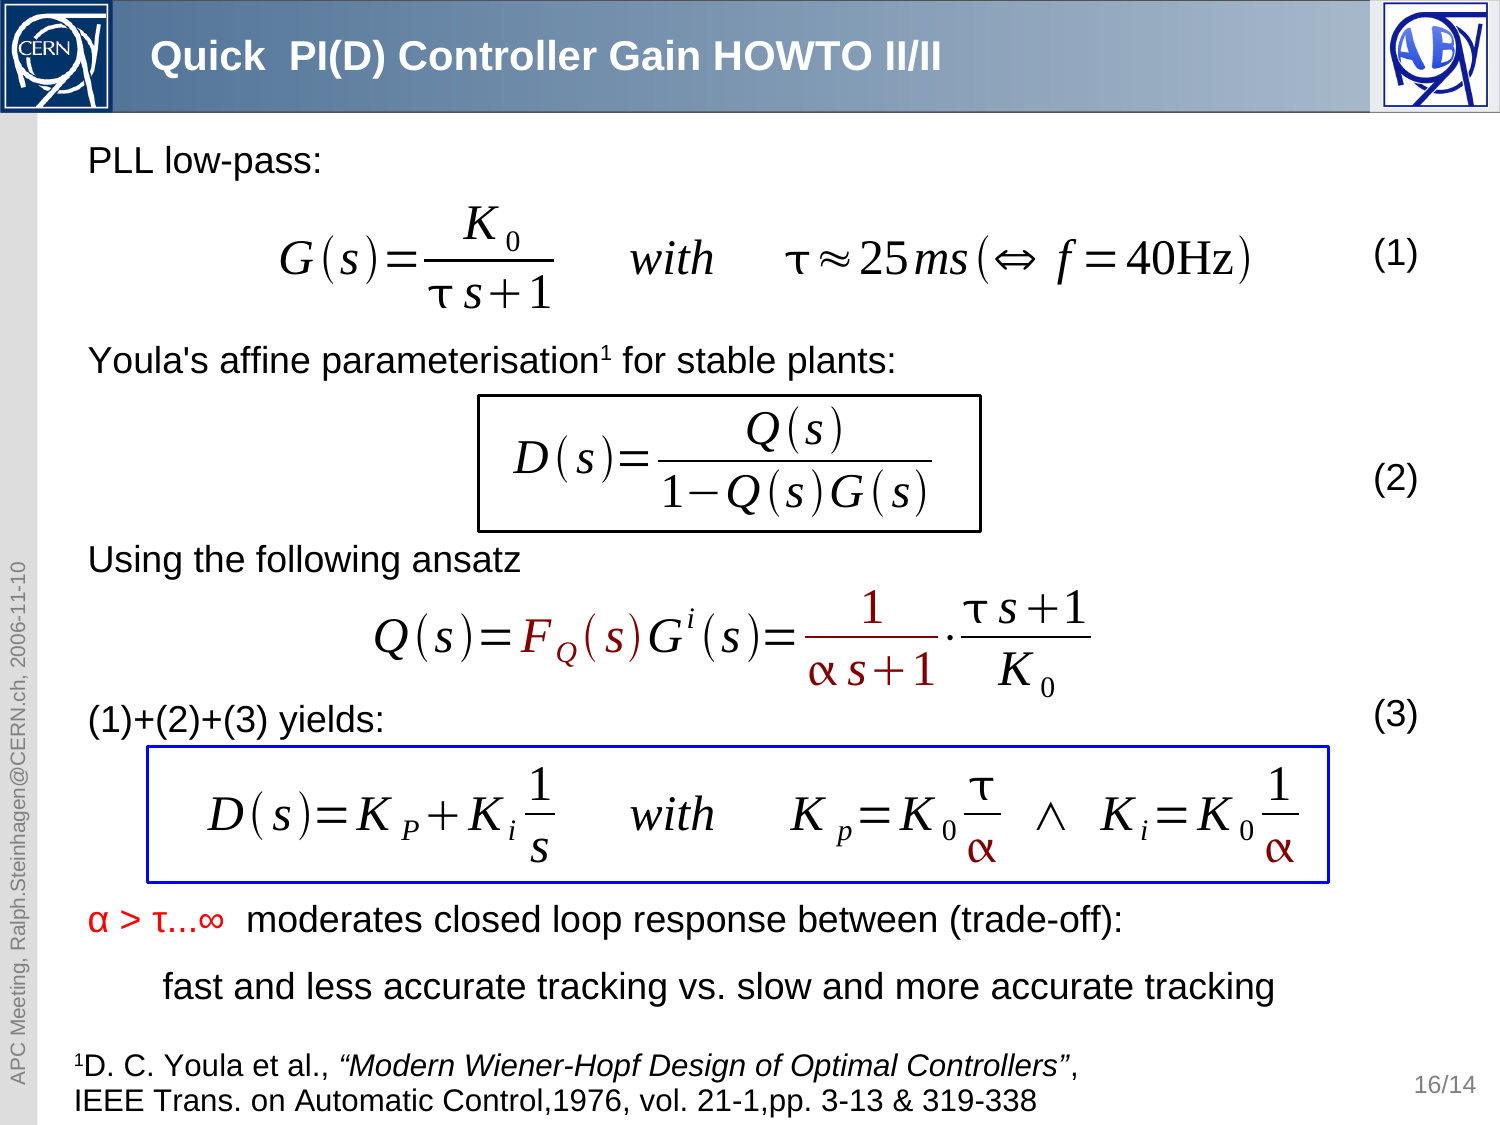

# Quick PI(D) Controller Gain HOWTO II/II
PLL low-pass:
Youla's affine parameterisation1 for stable plants:
Using the following ansatz
(1)+(2)+(3) yields:
α > τ...∞ moderates closed loop response between (trade-off):
fast and less accurate tracking vs. slow and more accurate tracking
(1)
(2)
(3)
1D. C. Youla et al., “Modern Wiener-Hopf Design of Optimal Controllers”,			IEEE Trans. on Automatic Control,1976, vol. 21-1,pp. 3-13 & 319-338